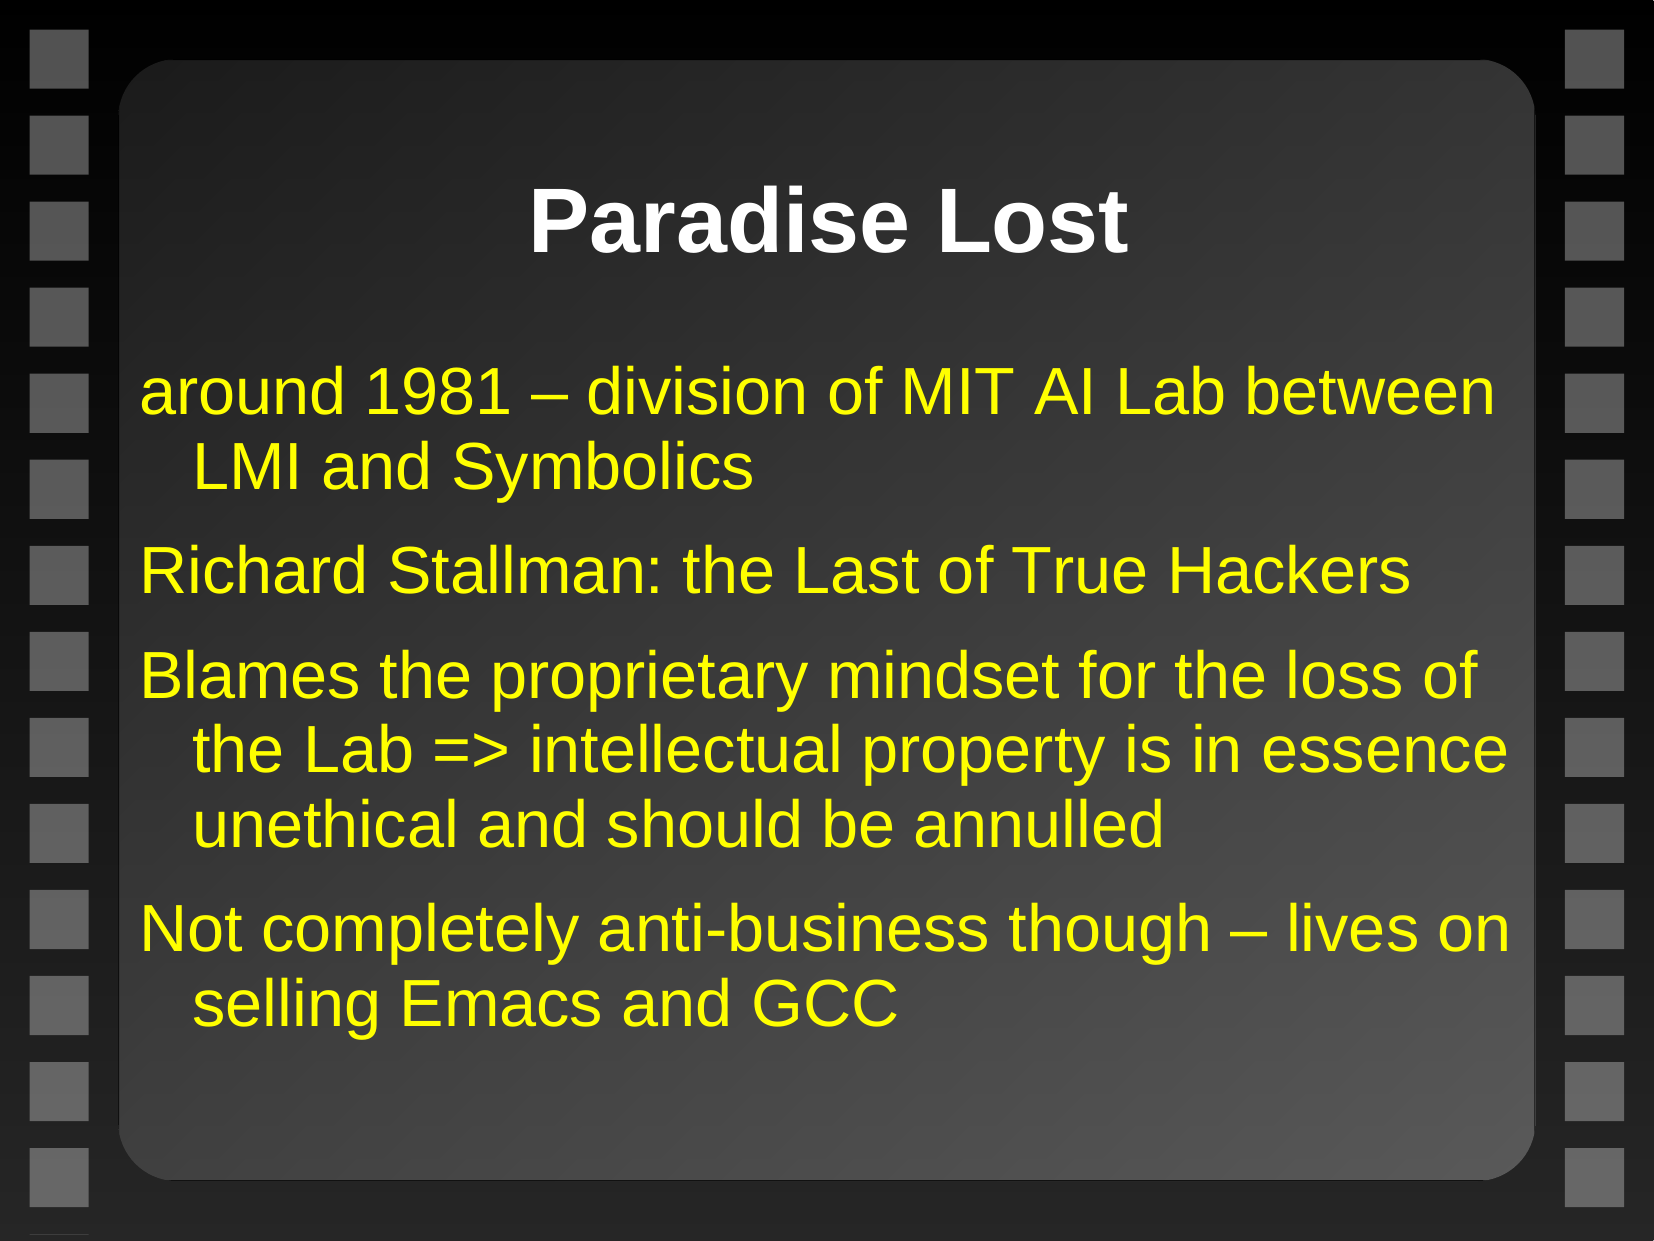

# Paradise Lost
around 1981 – division of MIT AI Lab between LMI and Symbolics
Richard Stallman: the Last of True Hackers
Blames the proprietary mindset for the loss of the Lab => intellectual property is in essence unethical and should be annulled
Not completely anti-business though – lives on selling Emacs and GCC